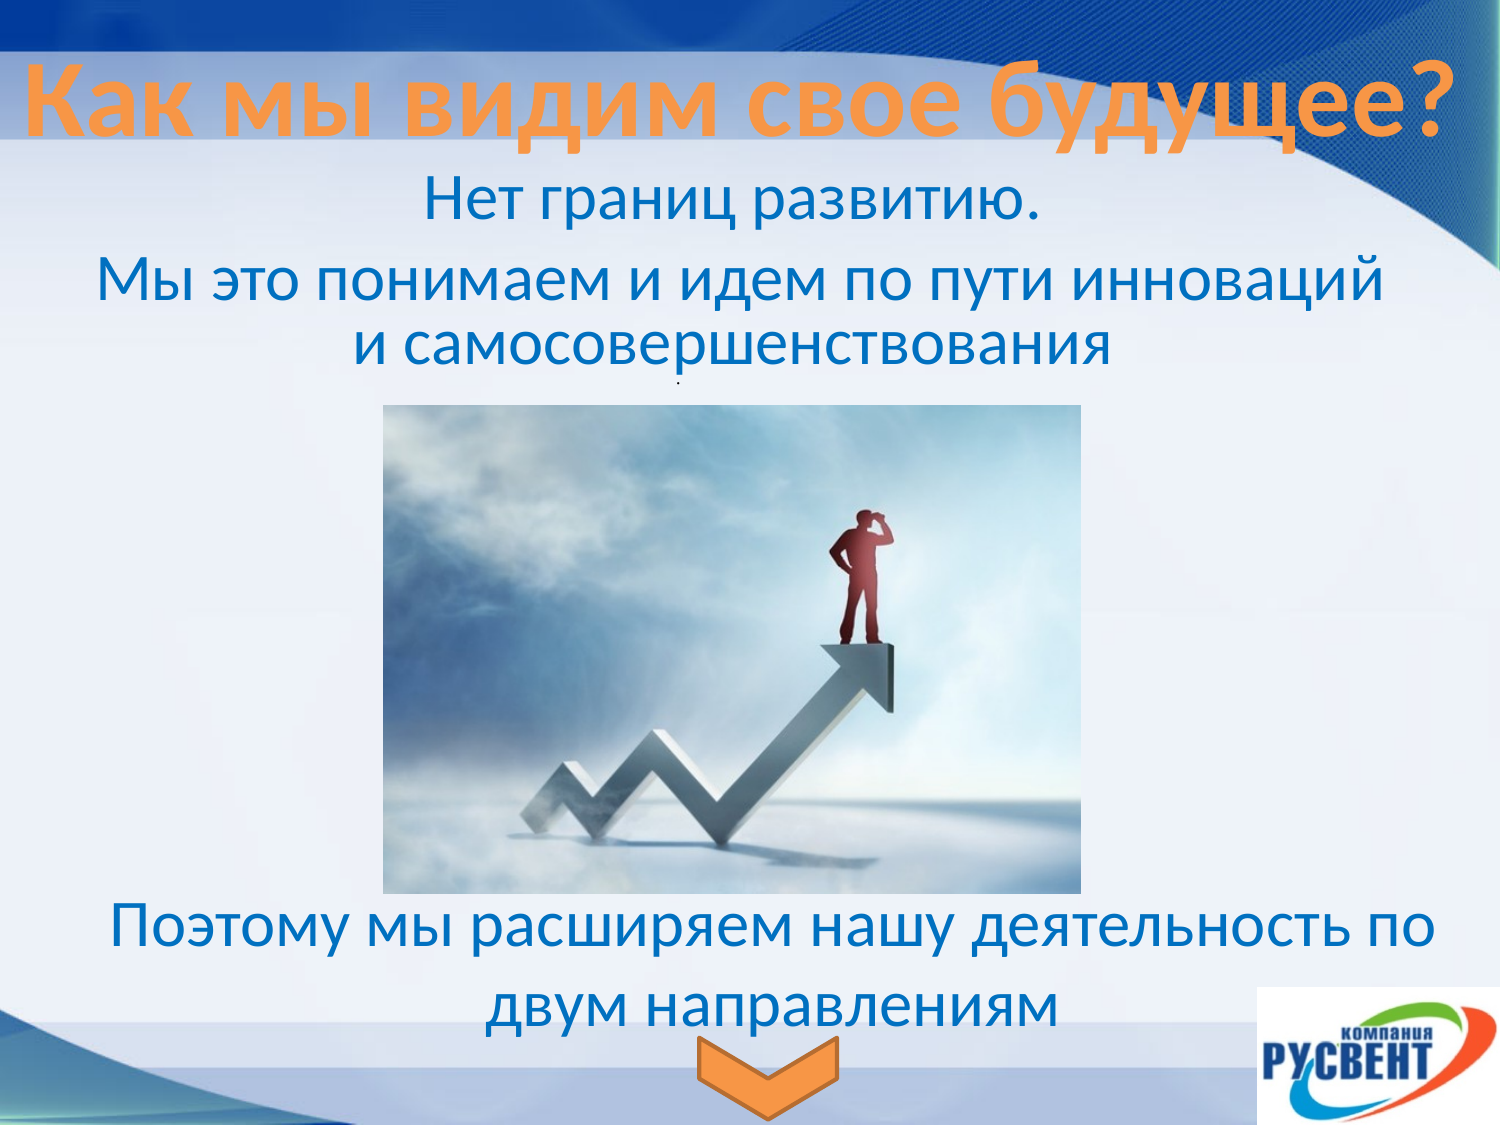

# Как мы видим свое будущее?
Нет границ развитию.
 Мы это понимаем и идем по пути инноваций и самосовершенствования
Поэтому мы расширяем нашу деятельность по двум направлениям